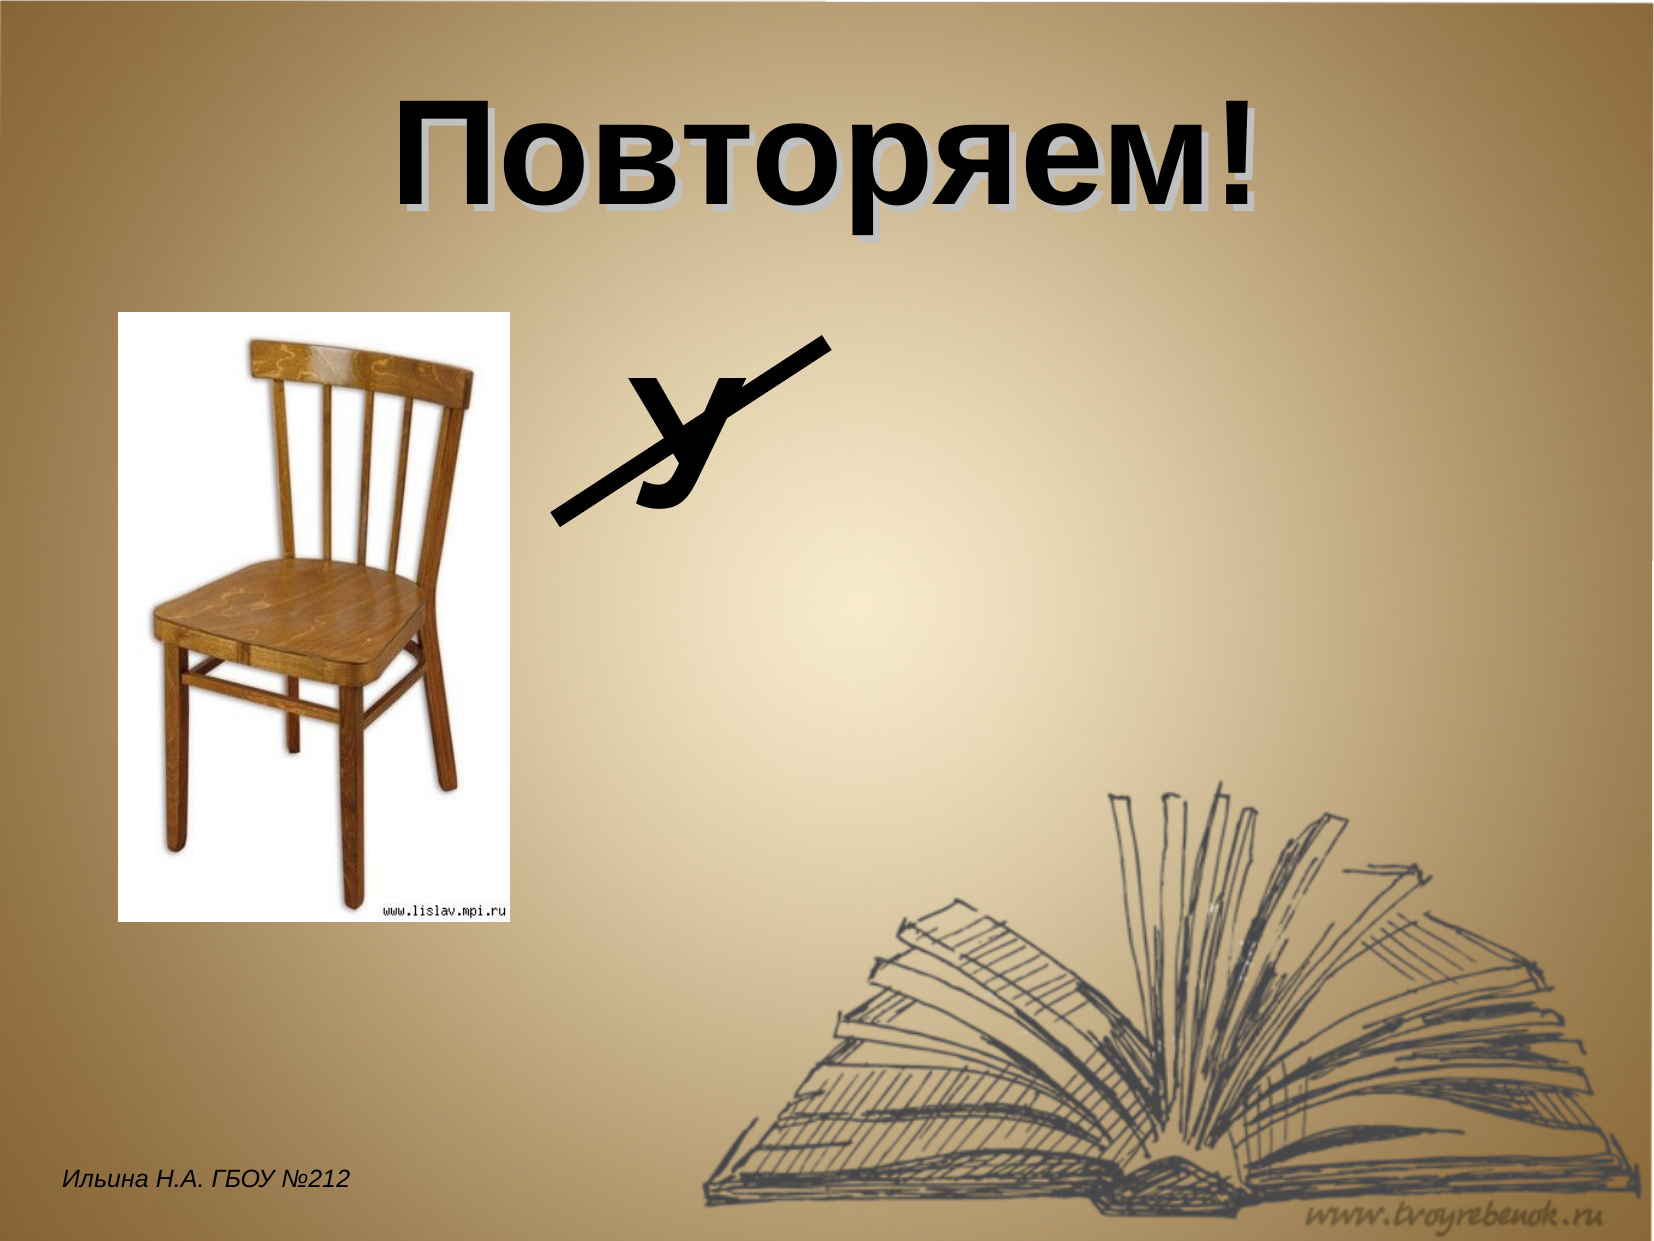

# Повторяем!
У
Ильина Н.А. ГБОУ №212